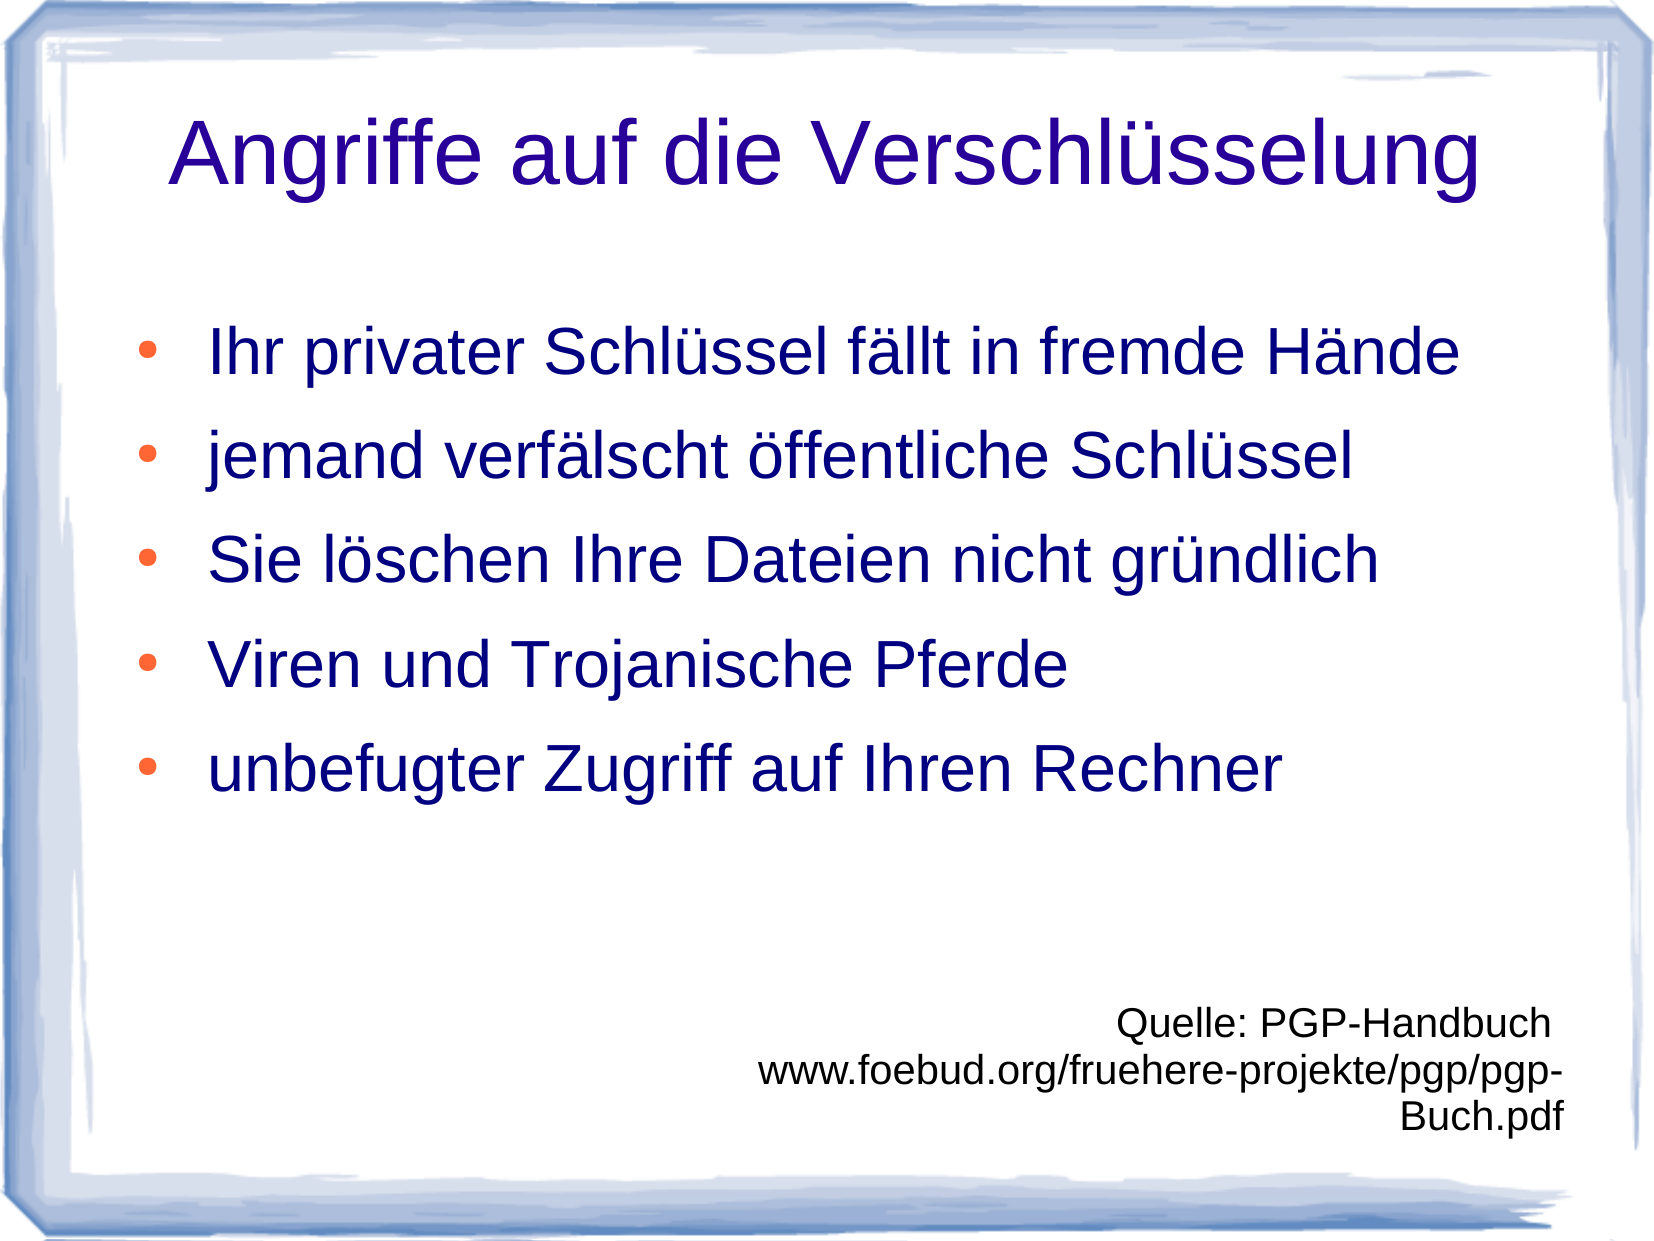

# Angriffe auf die Verschlüsselung
 Ihr privater Schlüssel fällt in fremde Hände
 jemand verfälscht öffentliche Schlüssel
 Sie löschen Ihre Dateien nicht gründlich
 Viren und Trojanische Pferde
 unbefugter Zugriff auf Ihren Rechner
Quelle: PGP-Handbuch
www.foebud.org/fruehere-projekte/pgp/pgp-Buch.pdf